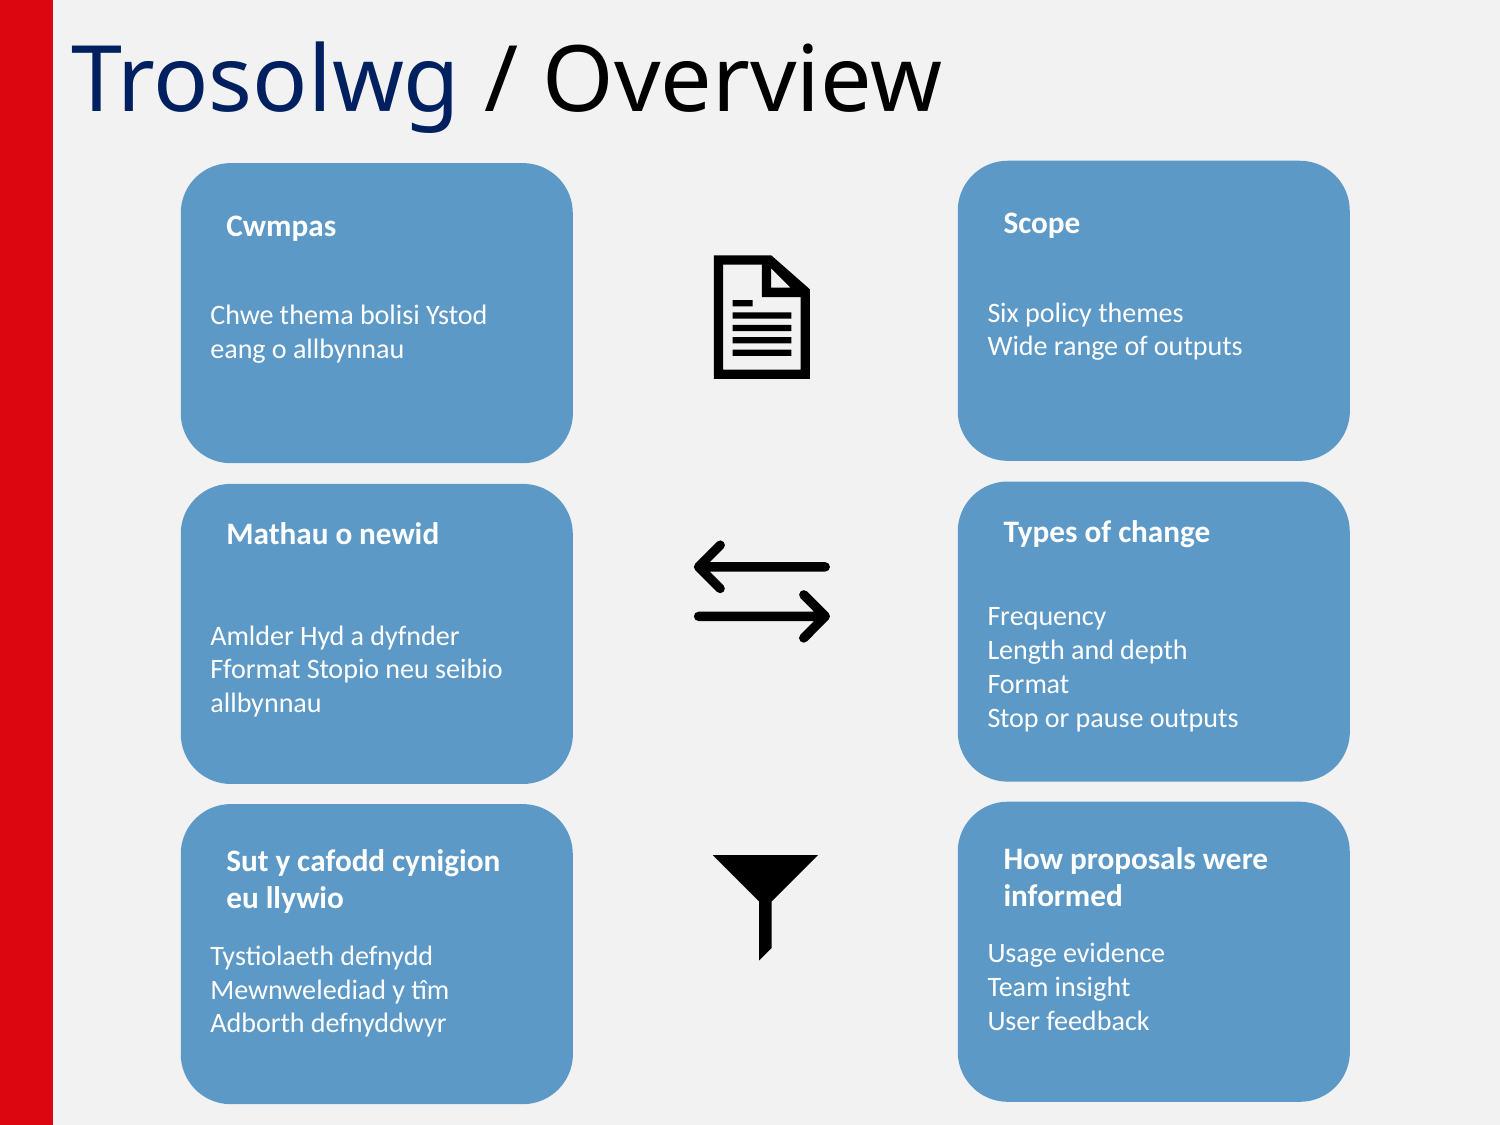

# Trosolwg / Overview
Six policy themes
Wide range of outputs
Chwe thema bolisi Ystod eang o allbynnau
Scope
Cwmpas
Frequency
Length and depth
Format
Stop or pause outputs
Types of change
Amlder Hyd a dyfnder Fformat Stopio neu seibio allbynnau
Mathau o newid
Usage evidence
Team insight
User feedback
How proposals were informed
Tystiolaeth defnydd Mewnwelediad y tîm
Adborth defnyddwyr
Sut y cafodd cynigion eu llywio